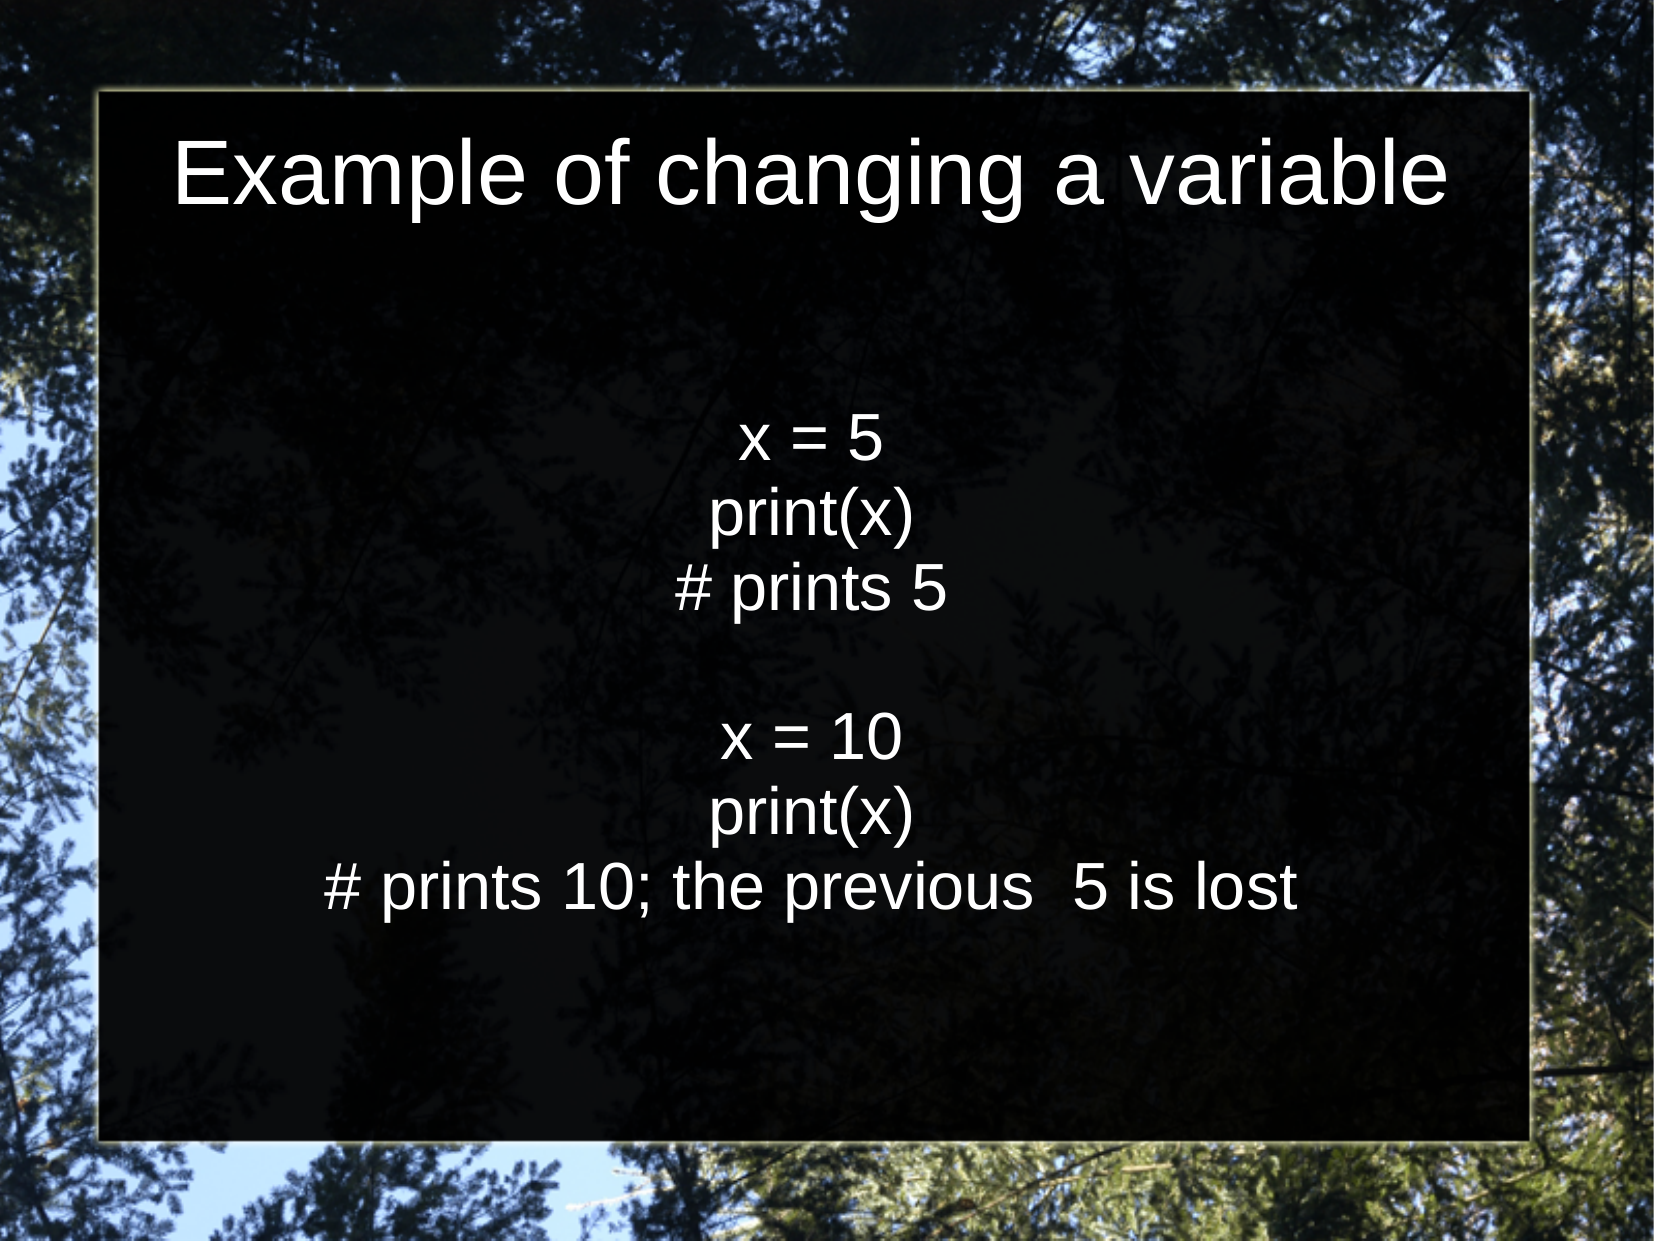

# Example of changing a variable
x = 5
print(x)
# prints 5
x = 10
print(x)
# prints 10; the previous 5 is lost